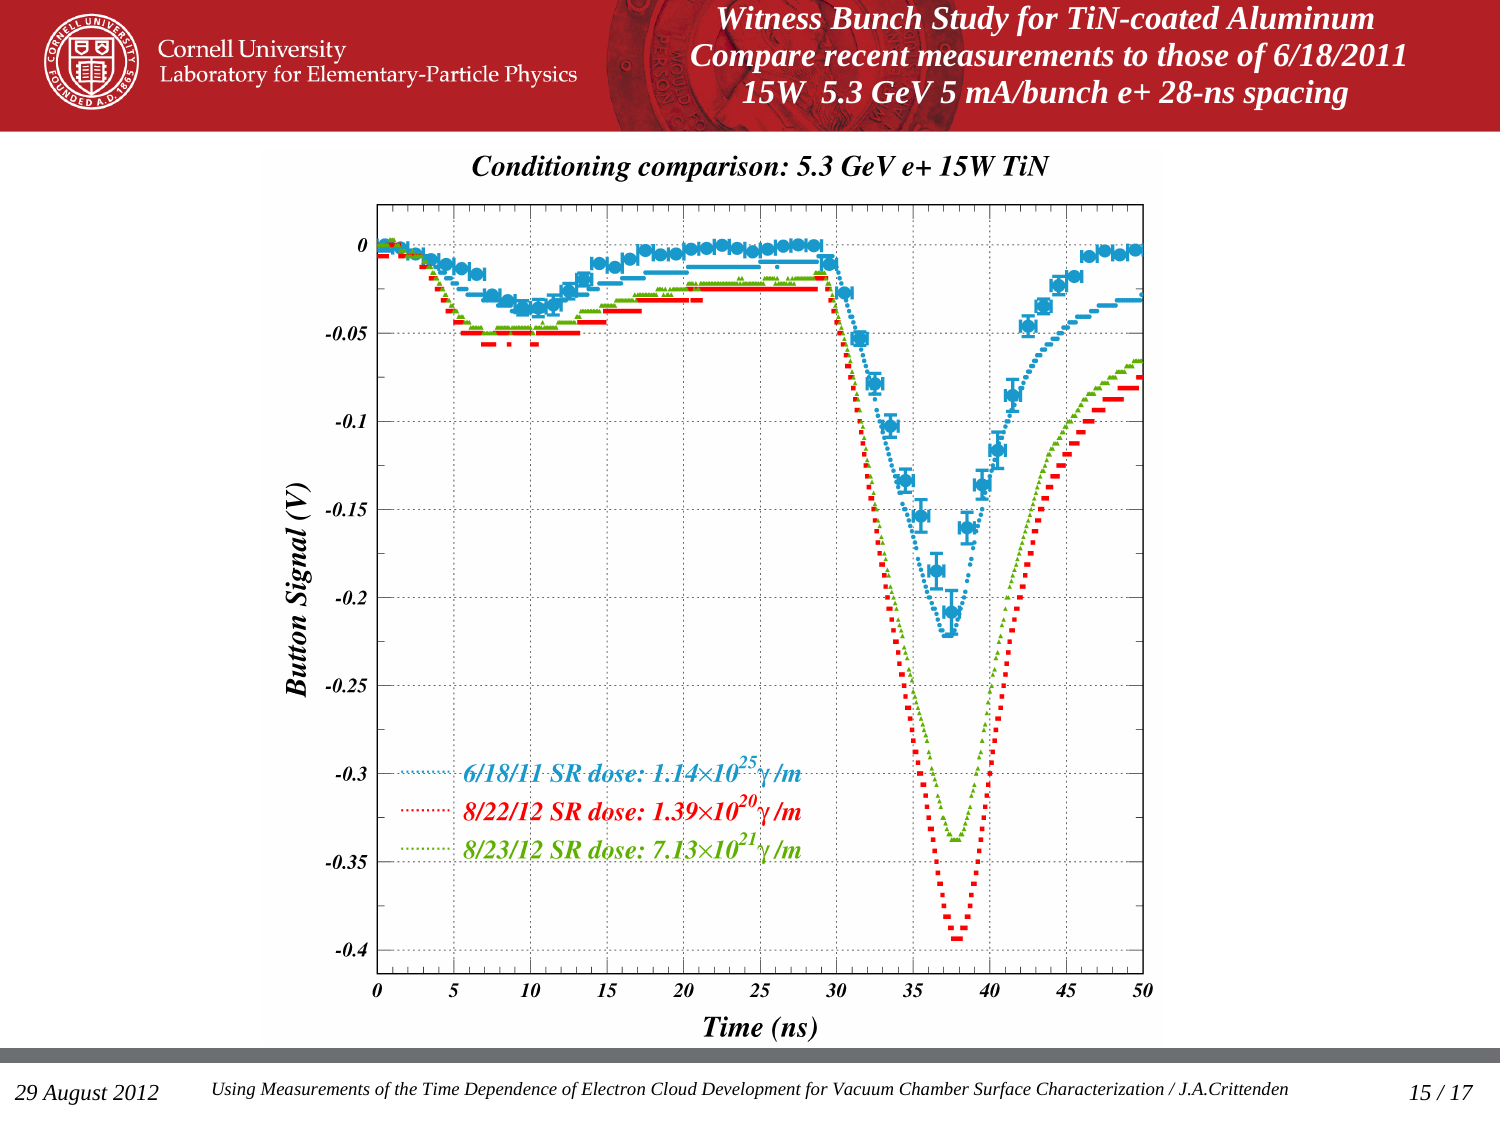

Witness Bunch Study for TiN-coated Aluminum
Compare recent measurements to those of 6/18/2011
15W 5.3 GeV 5 mA/bunch e+ 28-ns spacing